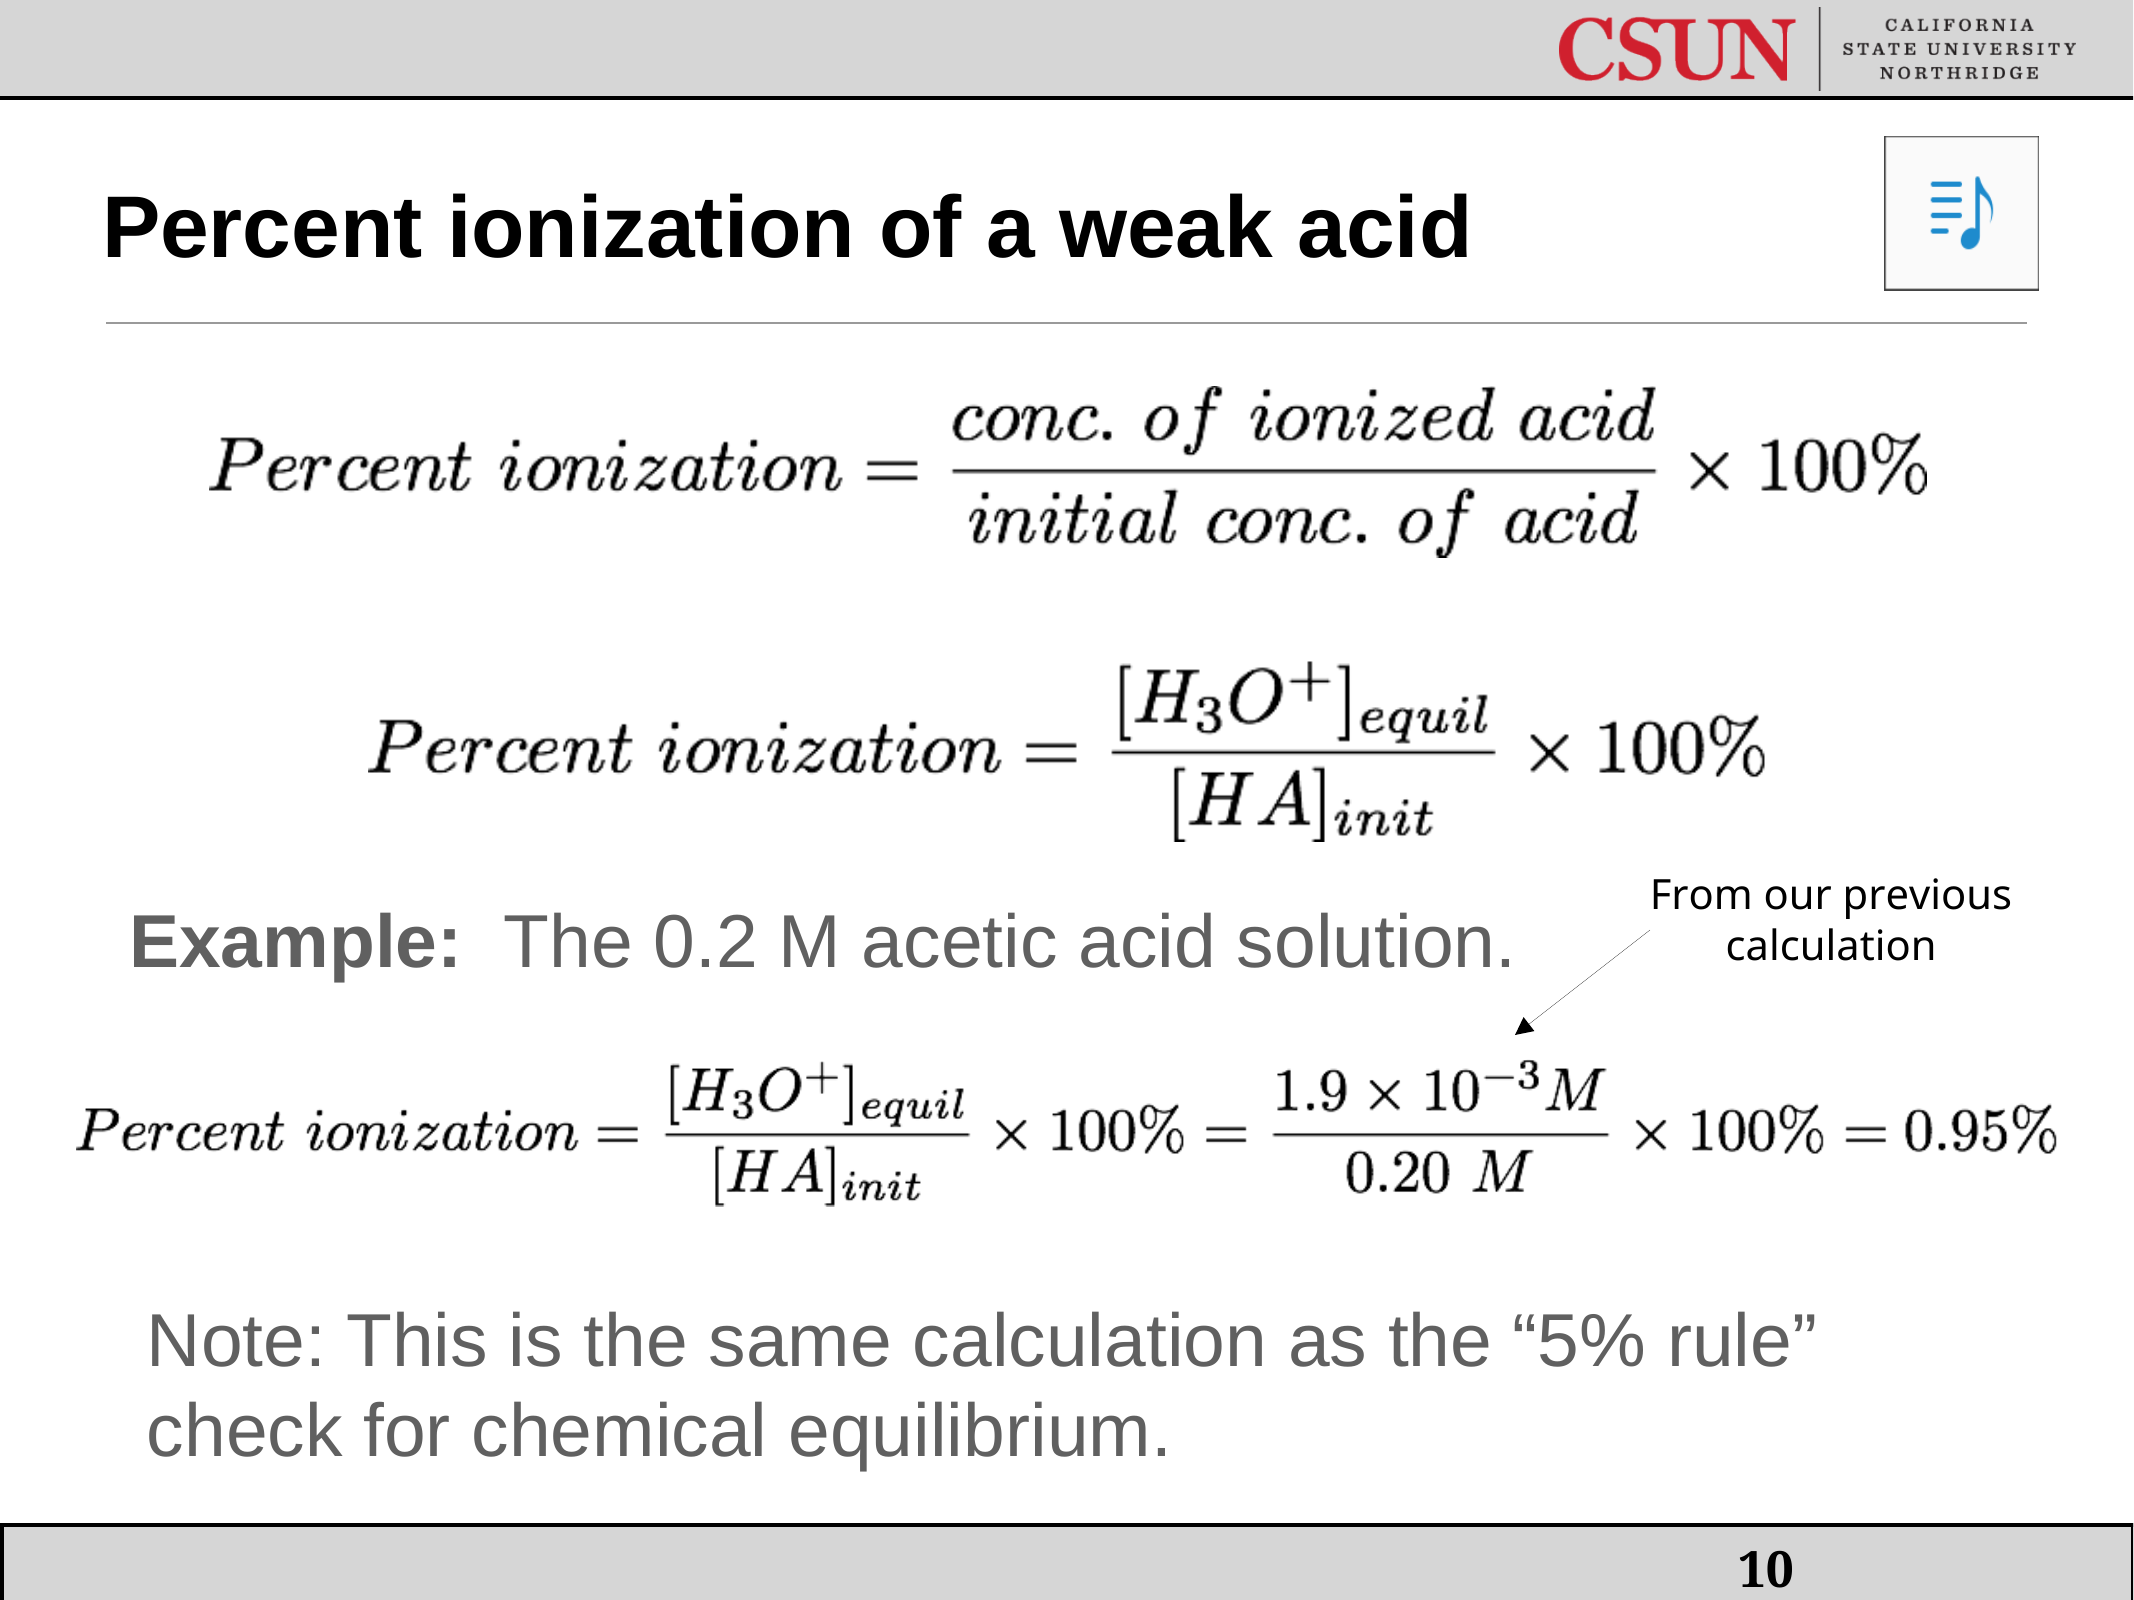

# Percent ionization of a weak acid
From our previous
calculation
Example: The 0.2 M acetic acid solution.
Note: This is the same calculation as the “5% rule” check for chemical equilibrium.
10